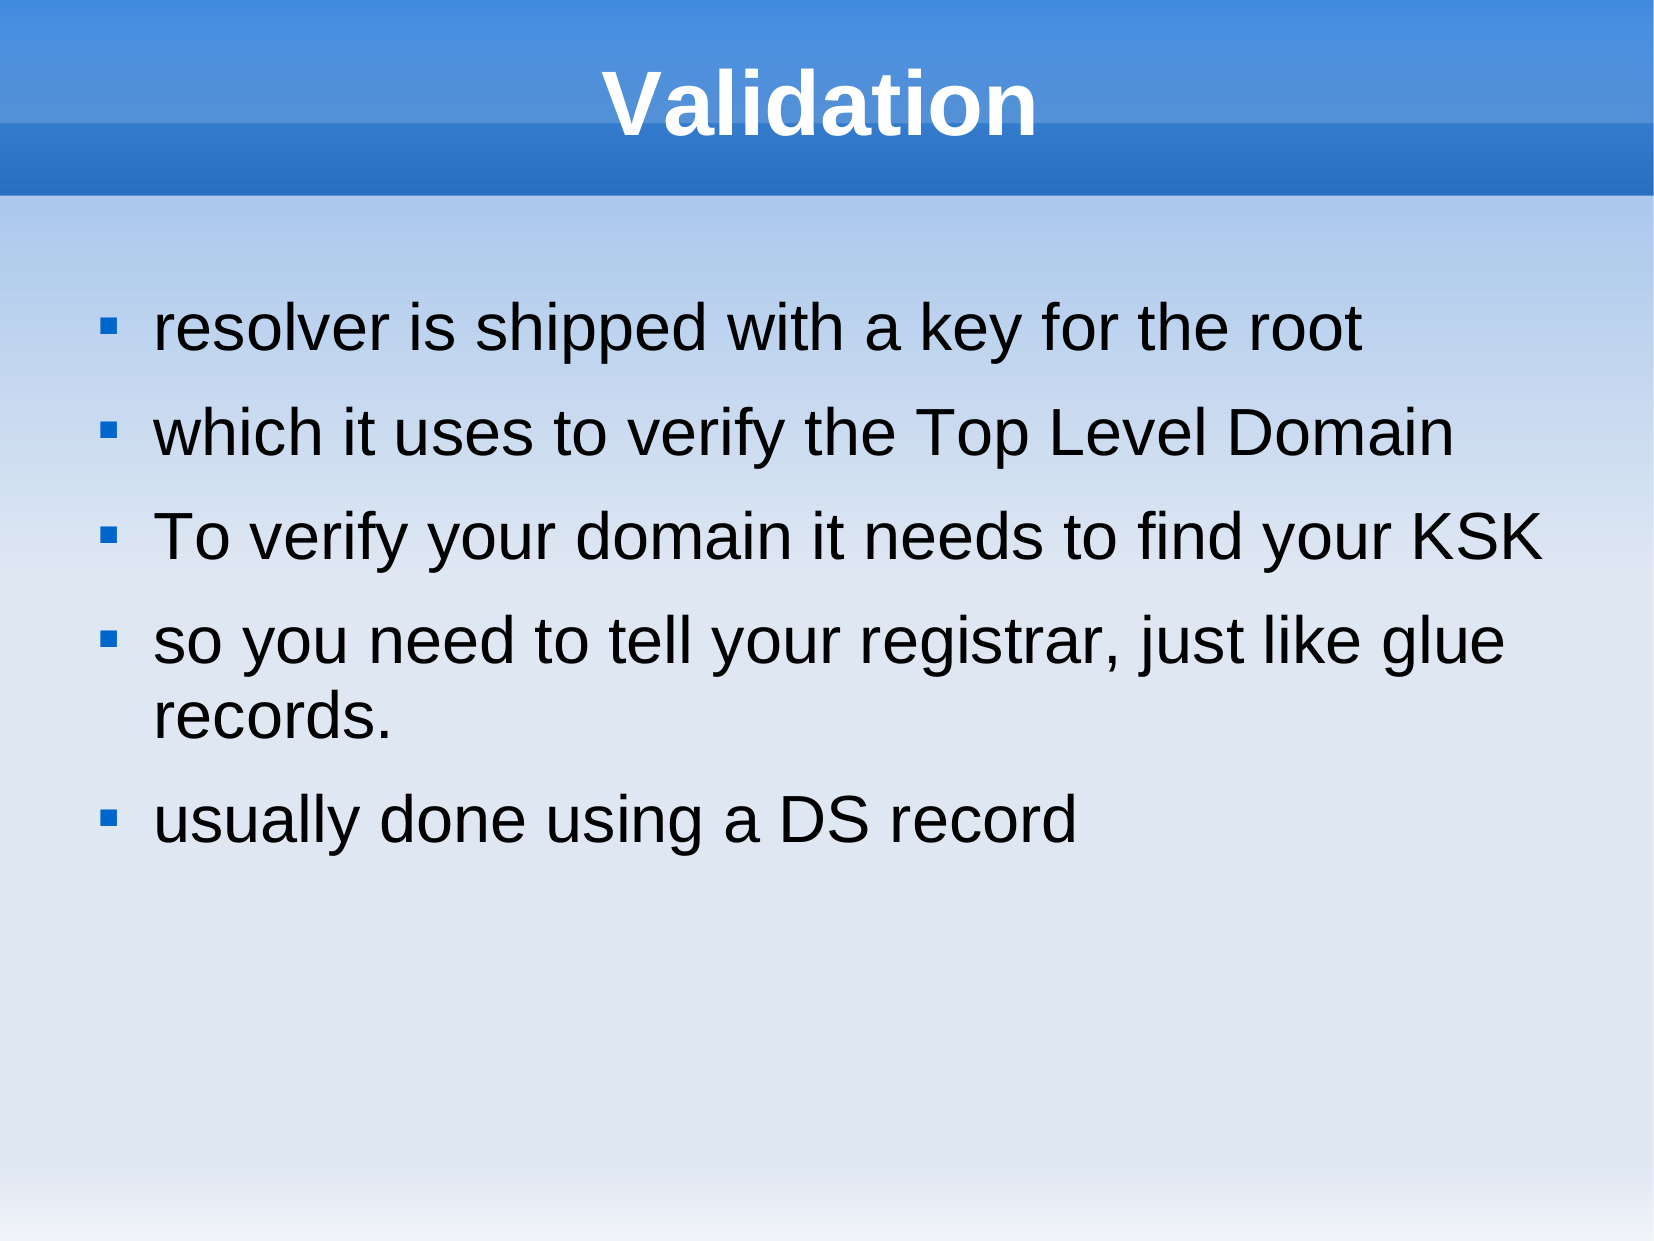

# Validation
resolver is shipped with a key for the root
which it uses to verify the Top Level Domain
To verify your domain it needs to find your KSK
so you need to tell your registrar, just like glue records.
usually done using a DS record